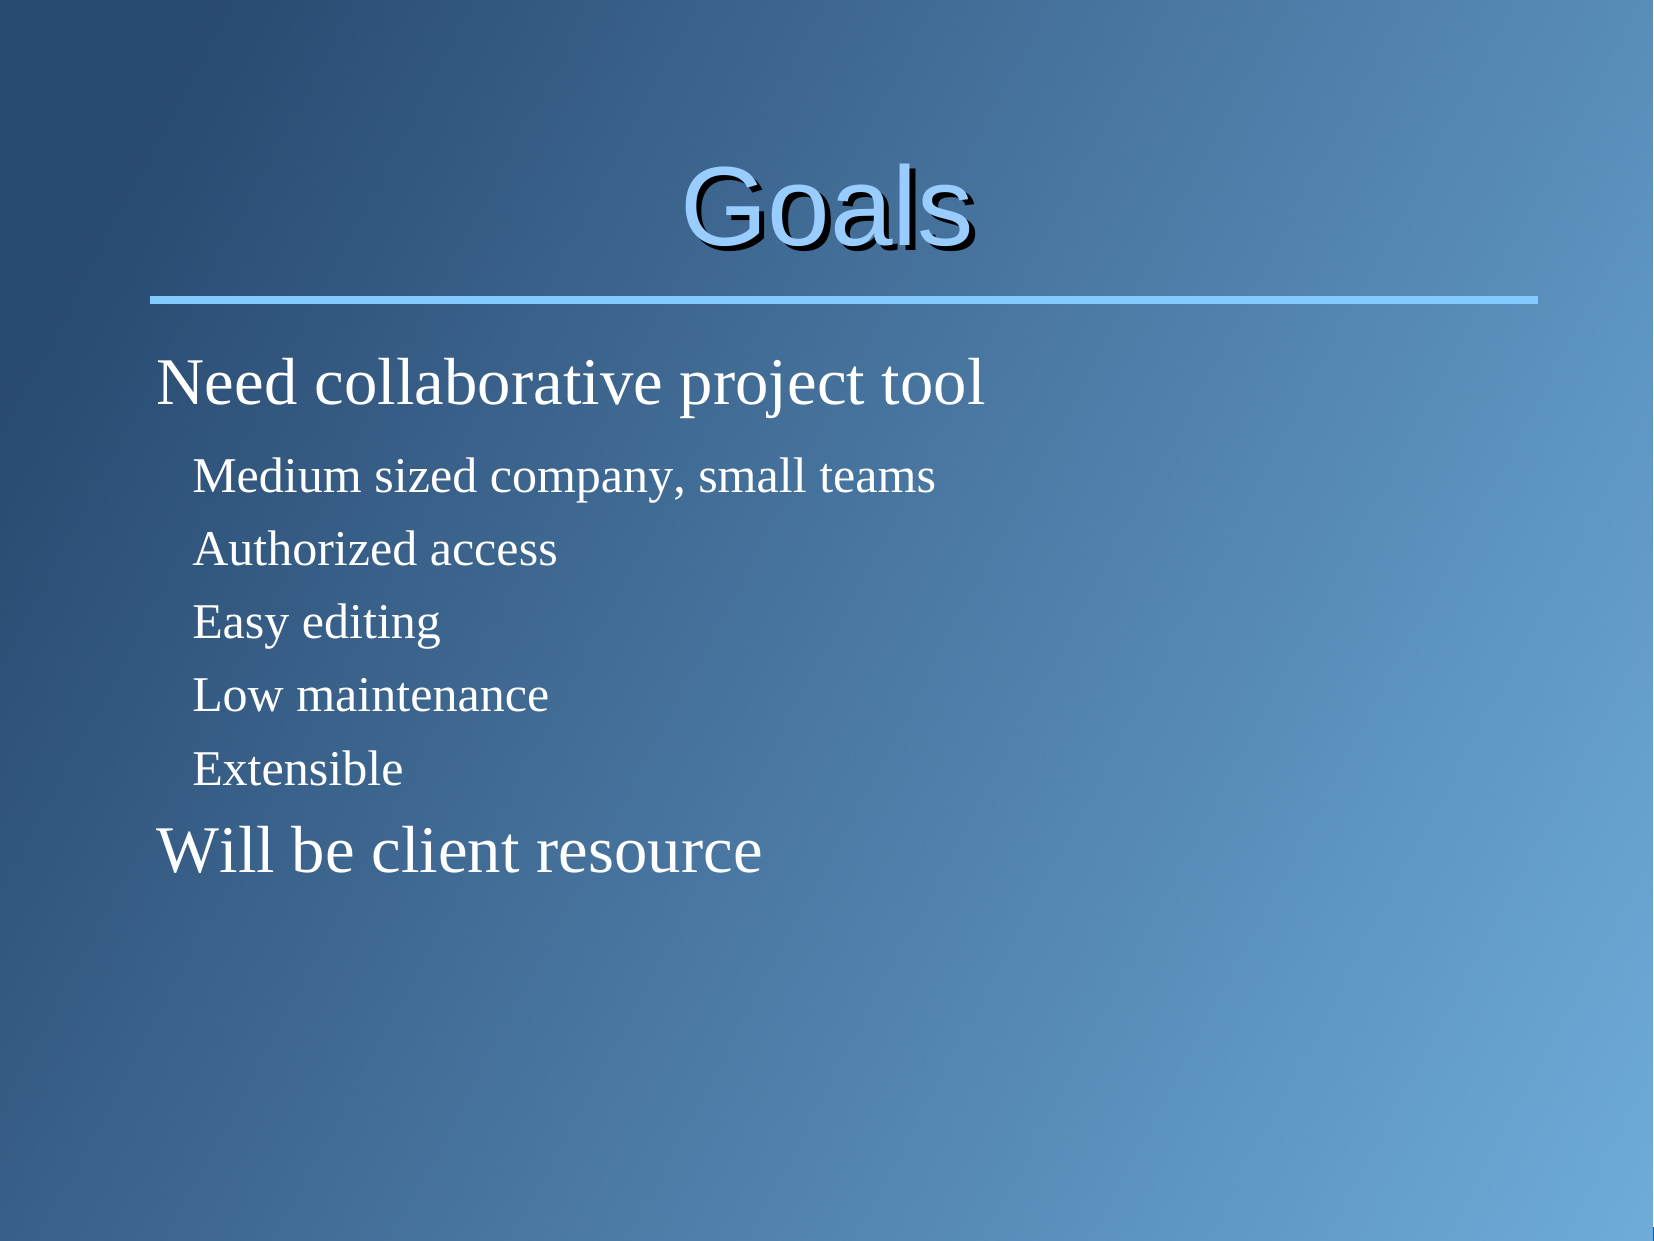

# Goals
Need collaborative project tool
Medium sized company, small teams
Authorized access
Easy editing
Low maintenance
Extensible
Will be client resource